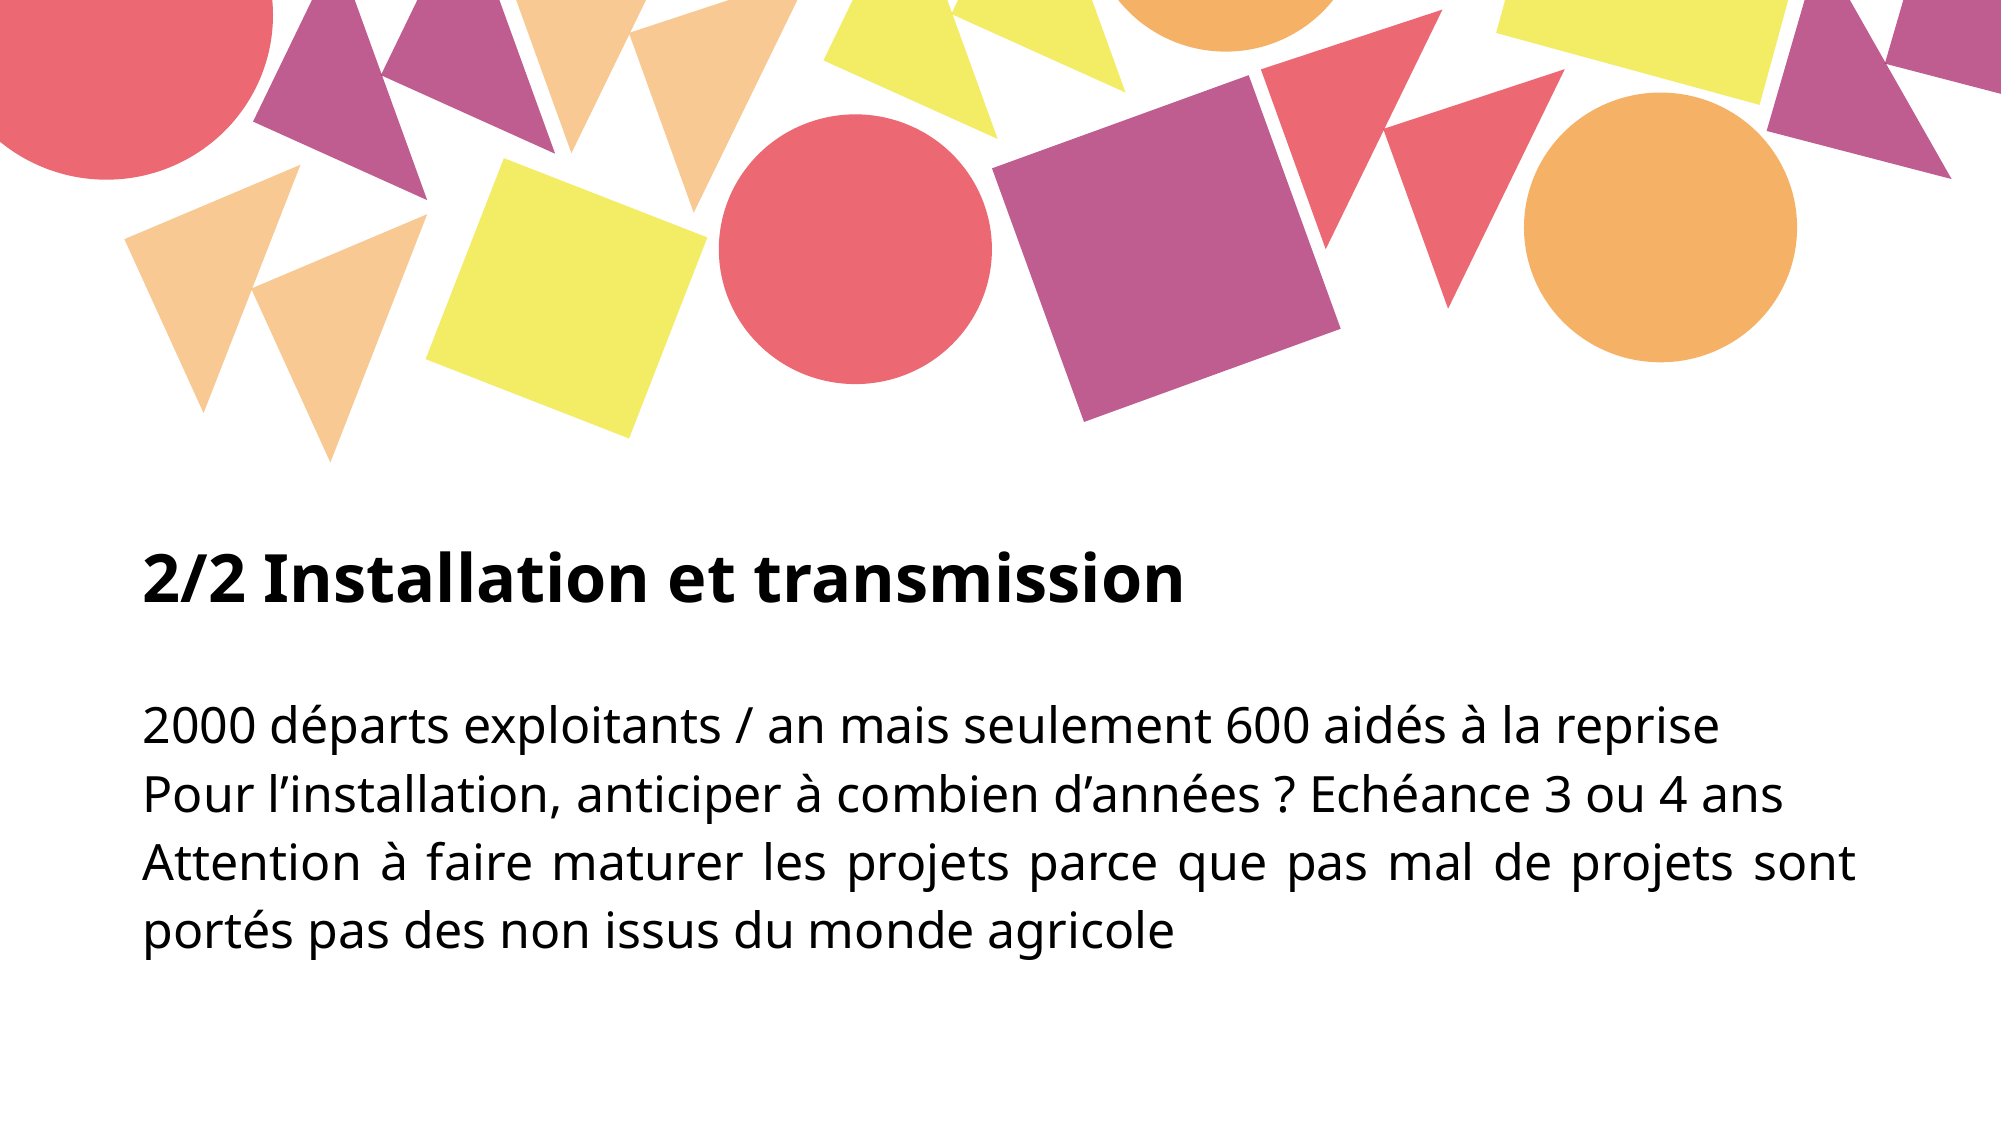

2/2 Installation et transmission
2000 départs exploitants / an mais seulement 600 aidés à la reprise
Pour l’installation, anticiper à combien d’années ? Echéance 3 ou 4 ans
Attention à faire maturer les projets parce que pas mal de projets sont portés pas des non issus du monde agricole